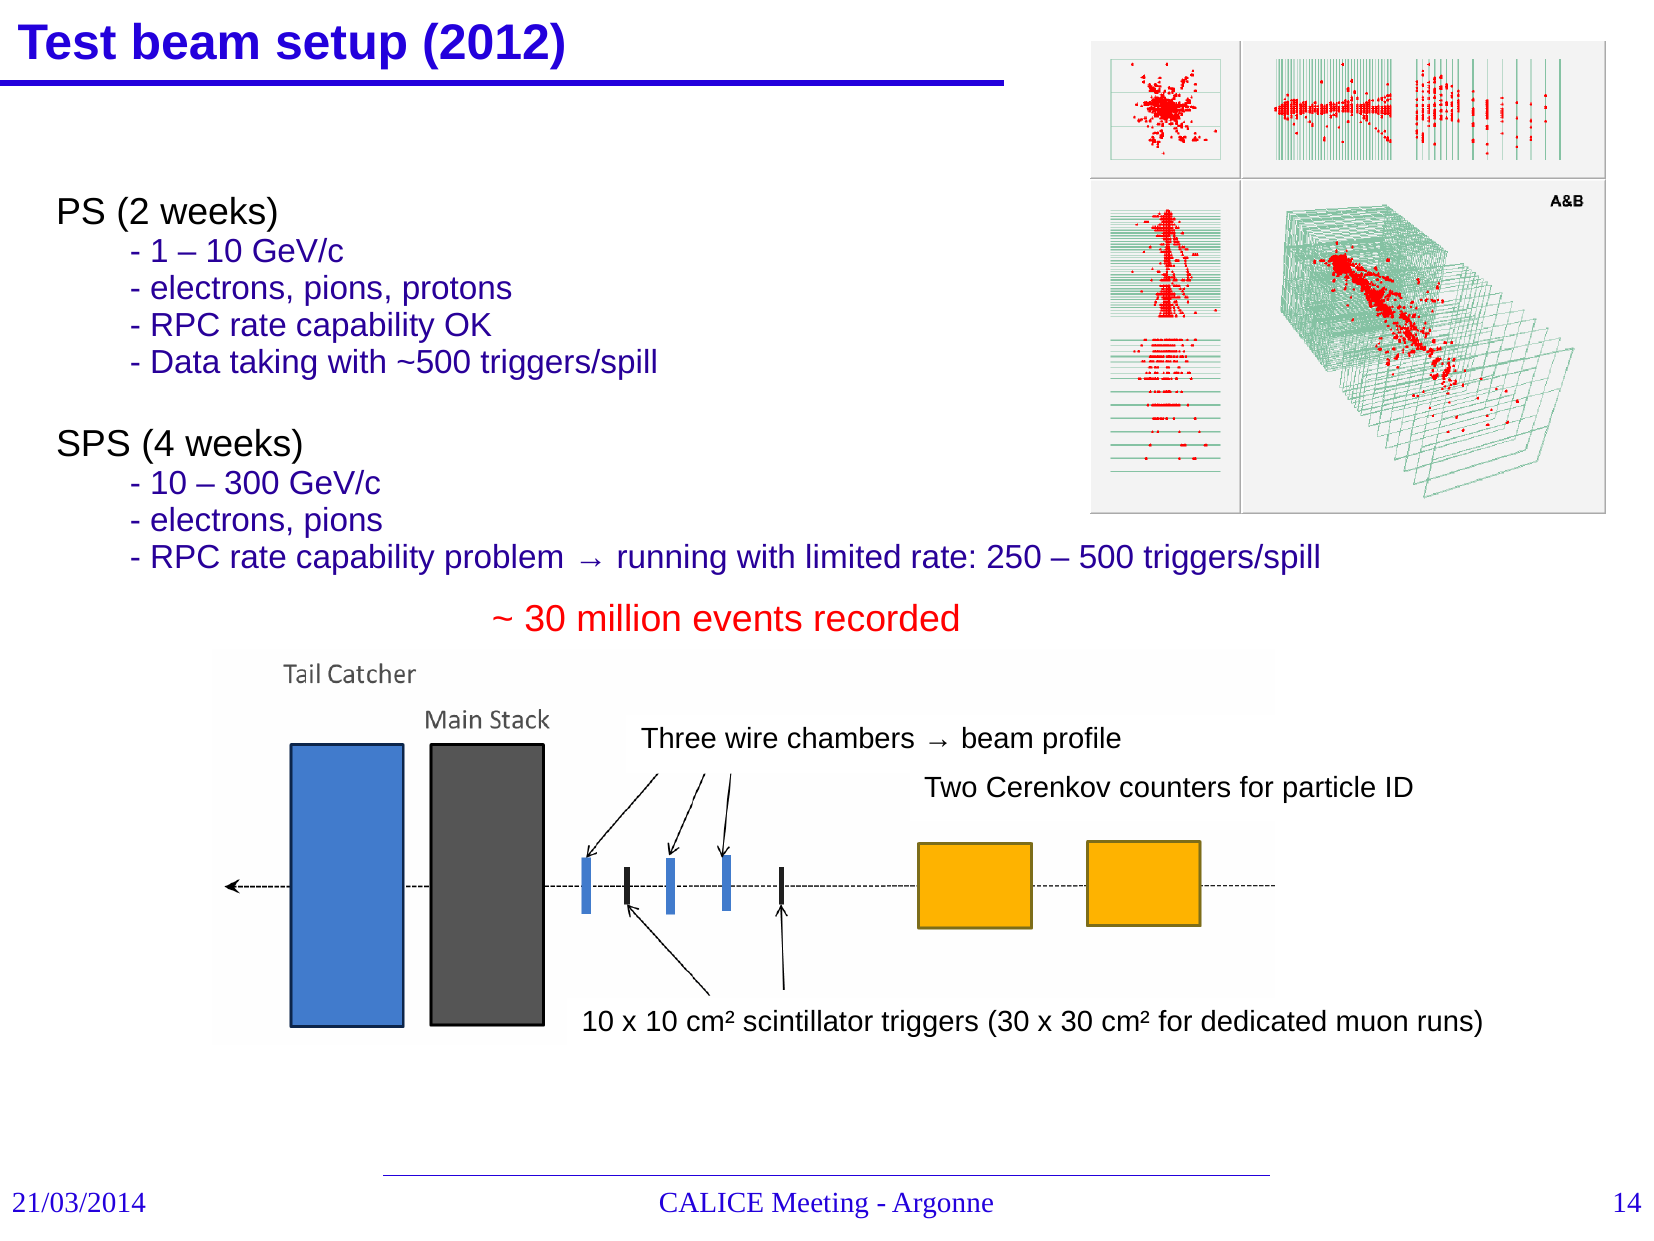

# Test beam setup (2012)
PS (2 weeks)
	- 1 – 10 GeV/c
	- electrons, pions, protons
	- RPC rate capability OK
 	- Data taking with ~500 triggers/spill
SPS (4 weeks)
 	- 10 – 300 GeV/c
 	- electrons, pions
 	- RPC rate capability problem → running with limited rate: 250 – 500 triggers/spill
 ~ 30 million events recorded
Three wire chambers → beam profile
Two Cerenkov counters for particle ID
10 x 10 cm² scintillator triggers (30 x 30 cm² for dedicated muon runs)
21/03/2014
CALICE Meeting - Argonne
14